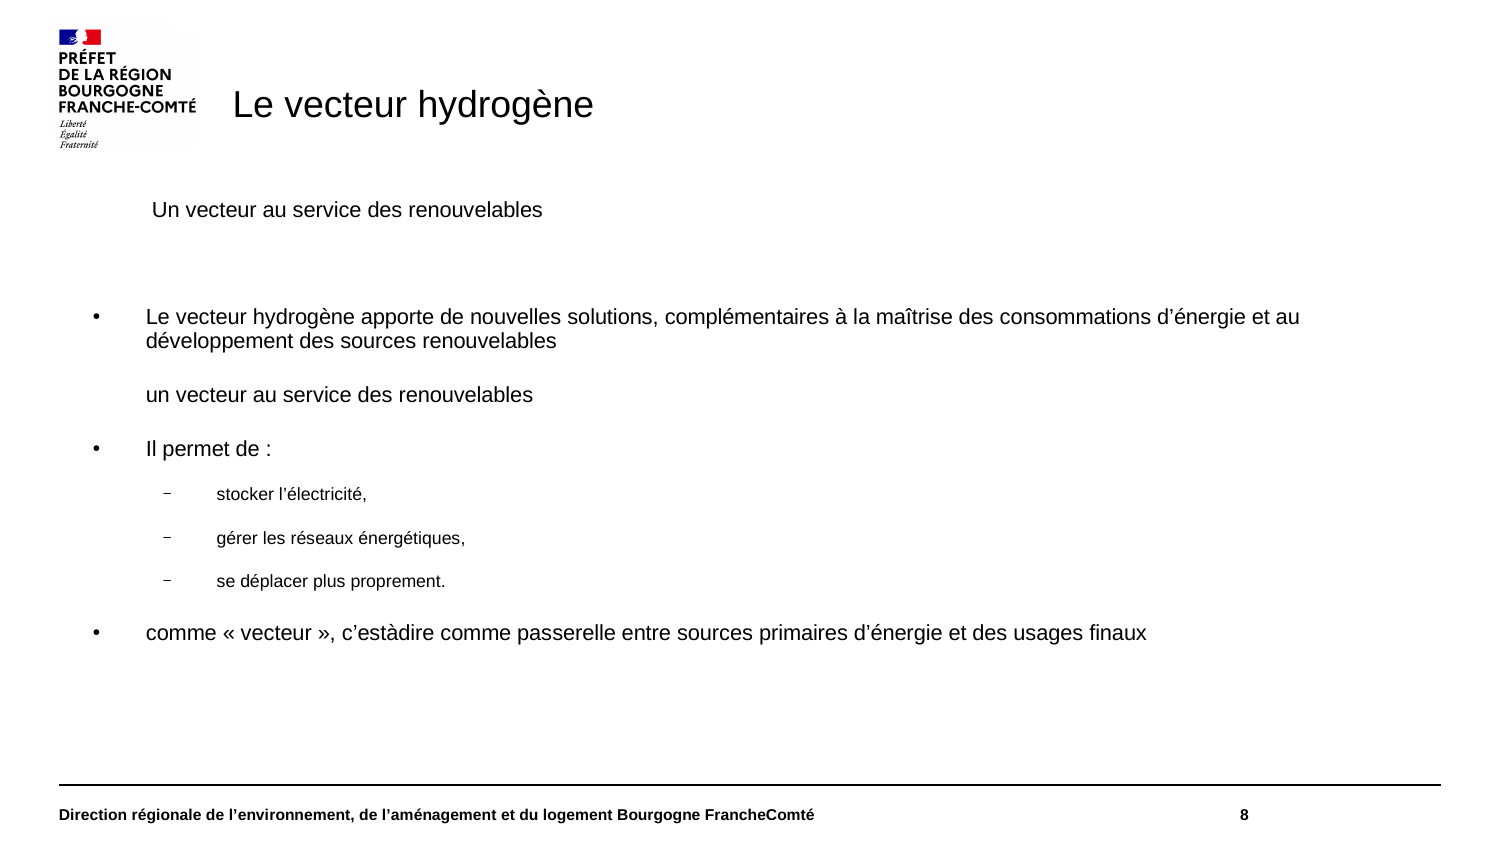

# Le vecteur hydrogène
 Un vecteur au service des renouvelables
Le vecteur hydrogène apporte de nouvelles solutions, complémentaires à la maîtrise des consommations d’énergie et au développement des sources renouvelables
un vecteur au service des renouvelables
Il permet de :
stocker l’électricité,
gérer les réseaux énergétiques,
se déplacer plus proprement.
comme « vecteur », c’estàdire comme passerelle entre sources primaires d’énergie et des usages finaux
Direction régionale de l’environnement, de l’aménagement et du logement Auvergne-Rhône-Alpes
8